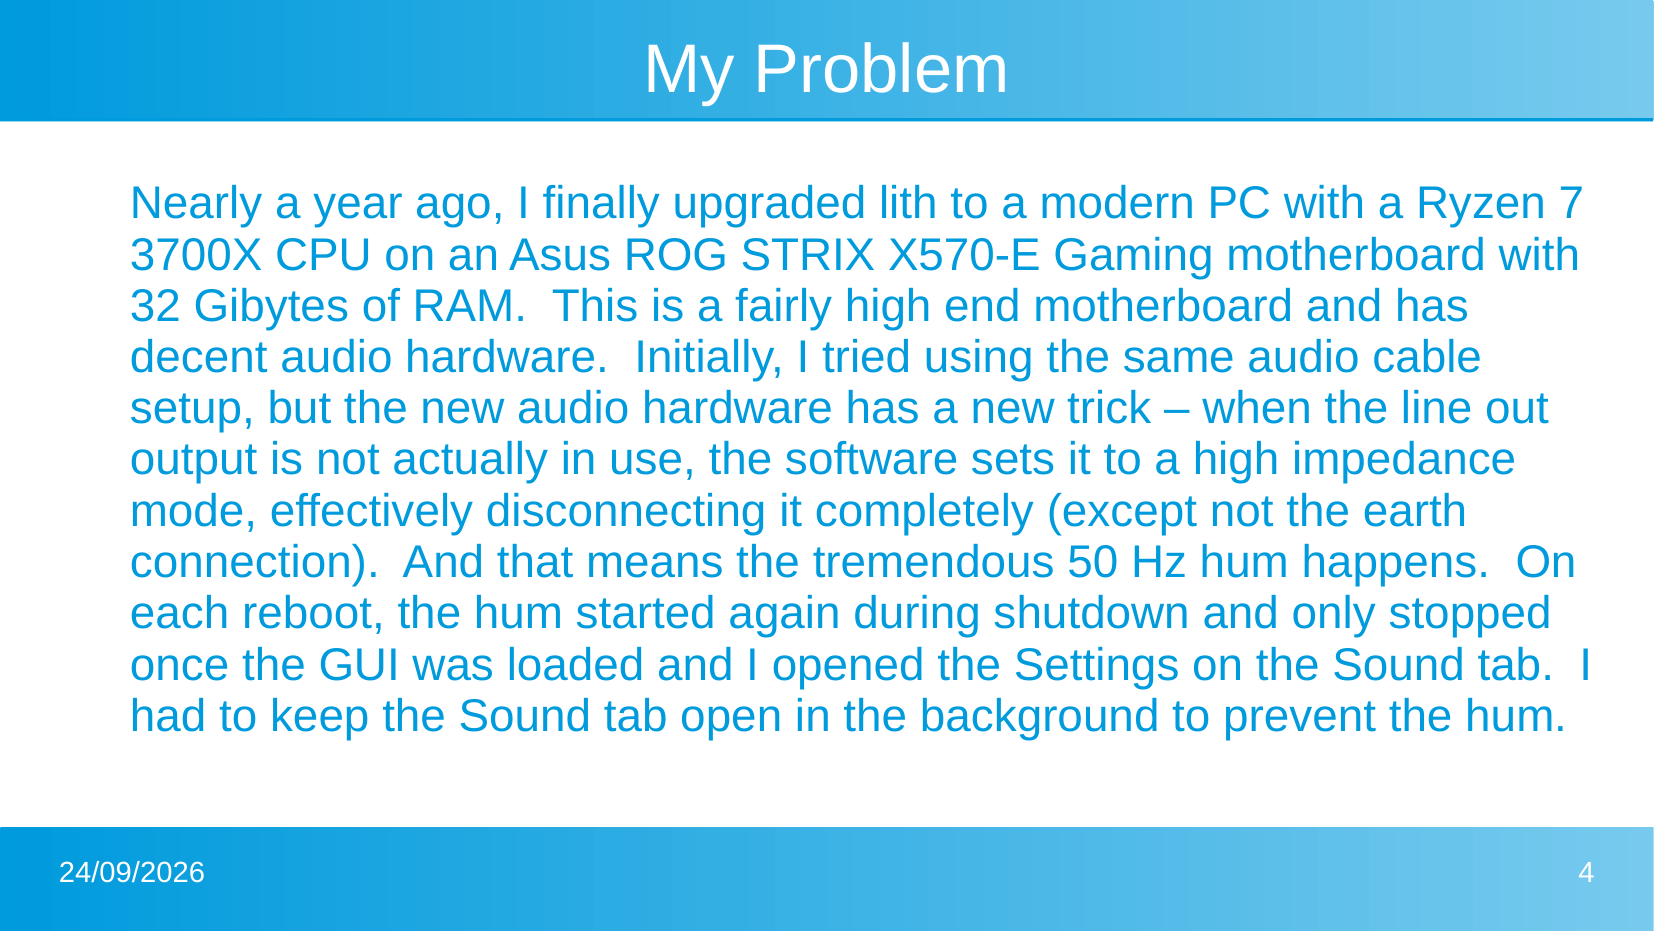

# My Problem
Nearly a year ago, I finally upgraded lith to a modern PC with a Ryzen 7 3700X CPU on an Asus ROG STRIX X570-E Gaming motherboard with 32 Gibytes of RAM. This is a fairly high end motherboard and has decent audio hardware. Initially, I tried using the same audio cable setup, but the new audio hardware has a new trick – when the line out output is not actually in use, the software sets it to a high impedance mode, effectively disconnecting it completely (except not the earth connection). And that means the tremendous 50 Hz hum happens. On each reboot, the hum started again during shutdown and only stopped once the GUI was loaded and I opened the Settings on the Sound tab. I had to keep the Sound tab open in the background to prevent the hum.
4